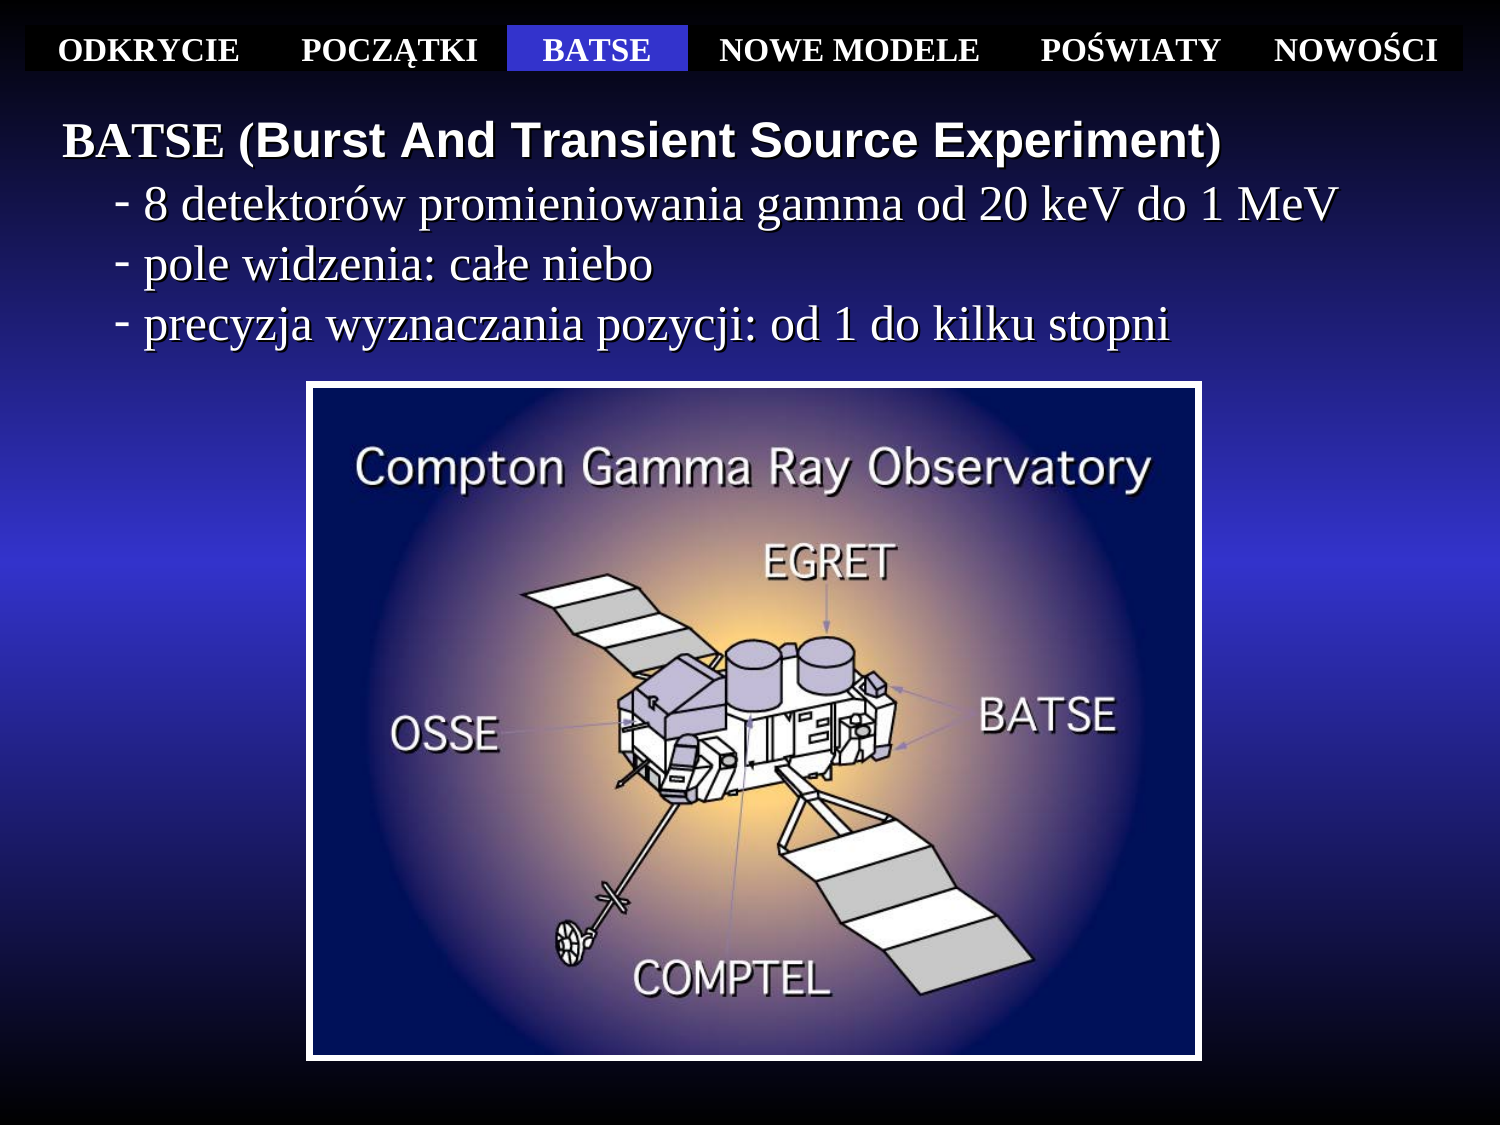

| ODKRYCIE | POCZĄTKI | BATSE | NOWE MODELE | POŚWIATY | NOWOŚCI |
| --- | --- | --- | --- | --- | --- |
BATSE (Burst And Transient Source Experiment)
 8 detektorów promieniowania gamma od 20 keV do 1 MeV
 pole widzenia: całe niebo
 precyzja wyznaczania pozycji: od 1 do kilku stopni